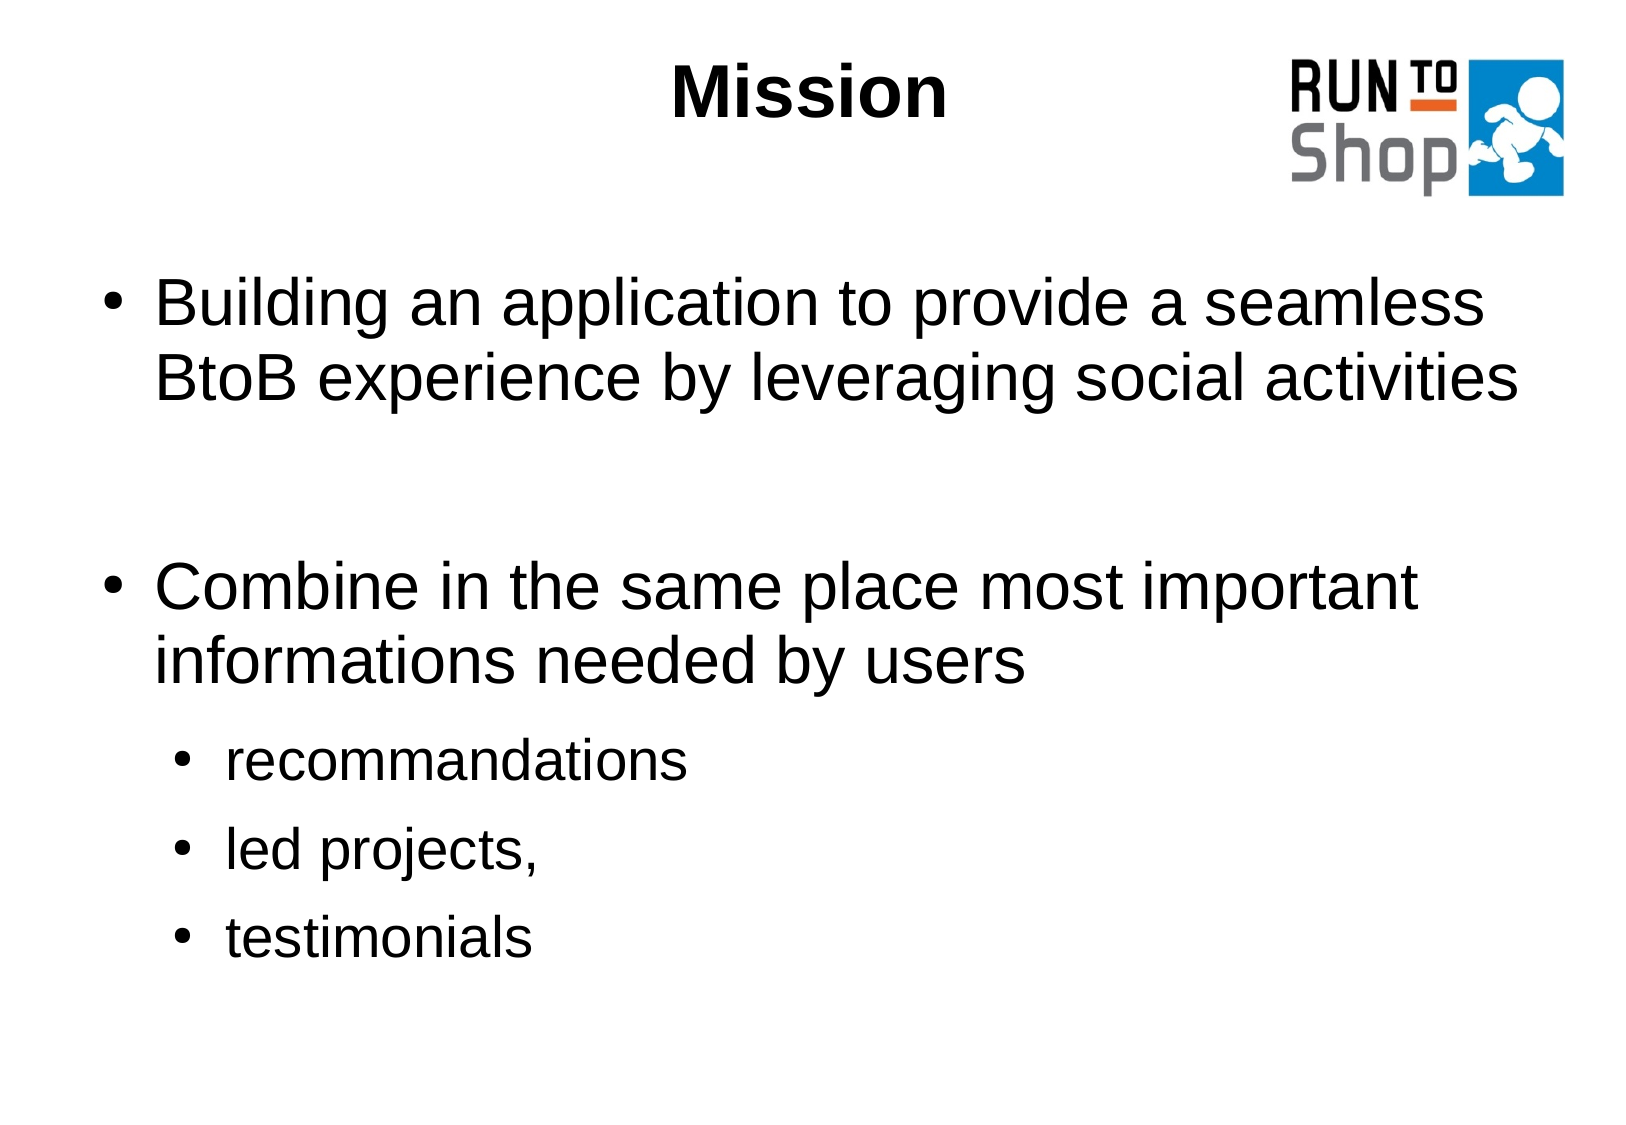

# Mission
Building an application to provide a seamless BtoB experience by leveraging social activities
Combine in the same place most important informations needed by users
recommandations
led projects,
testimonials